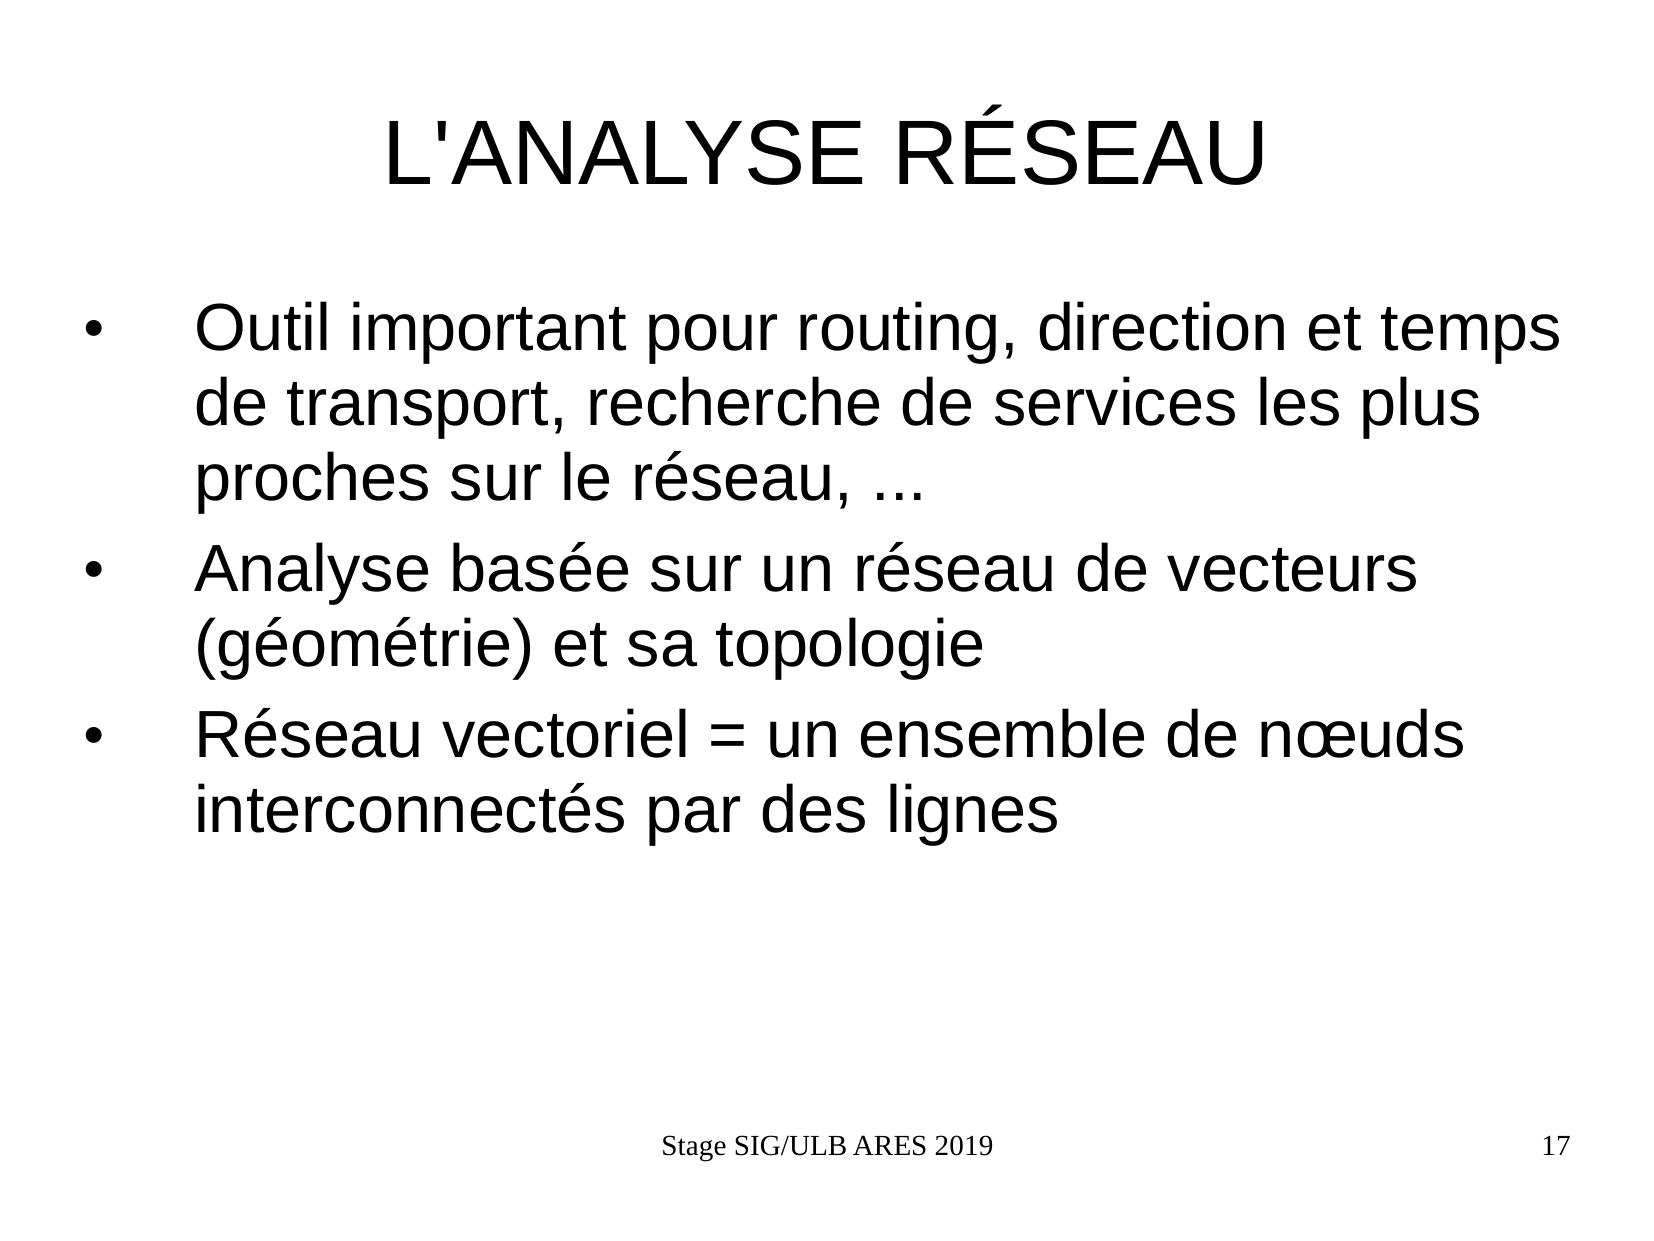

# L'ANALYSE RÉSEAU
Outil important pour routing, direction et temps de transport, recherche de services les plus proches sur le réseau, ...
Analyse basée sur un réseau de vecteurs (géométrie) et sa topologie
Réseau vectoriel = un ensemble de nœuds interconnectés par des lignes
Stage SIG/ULB ARES 2019
17